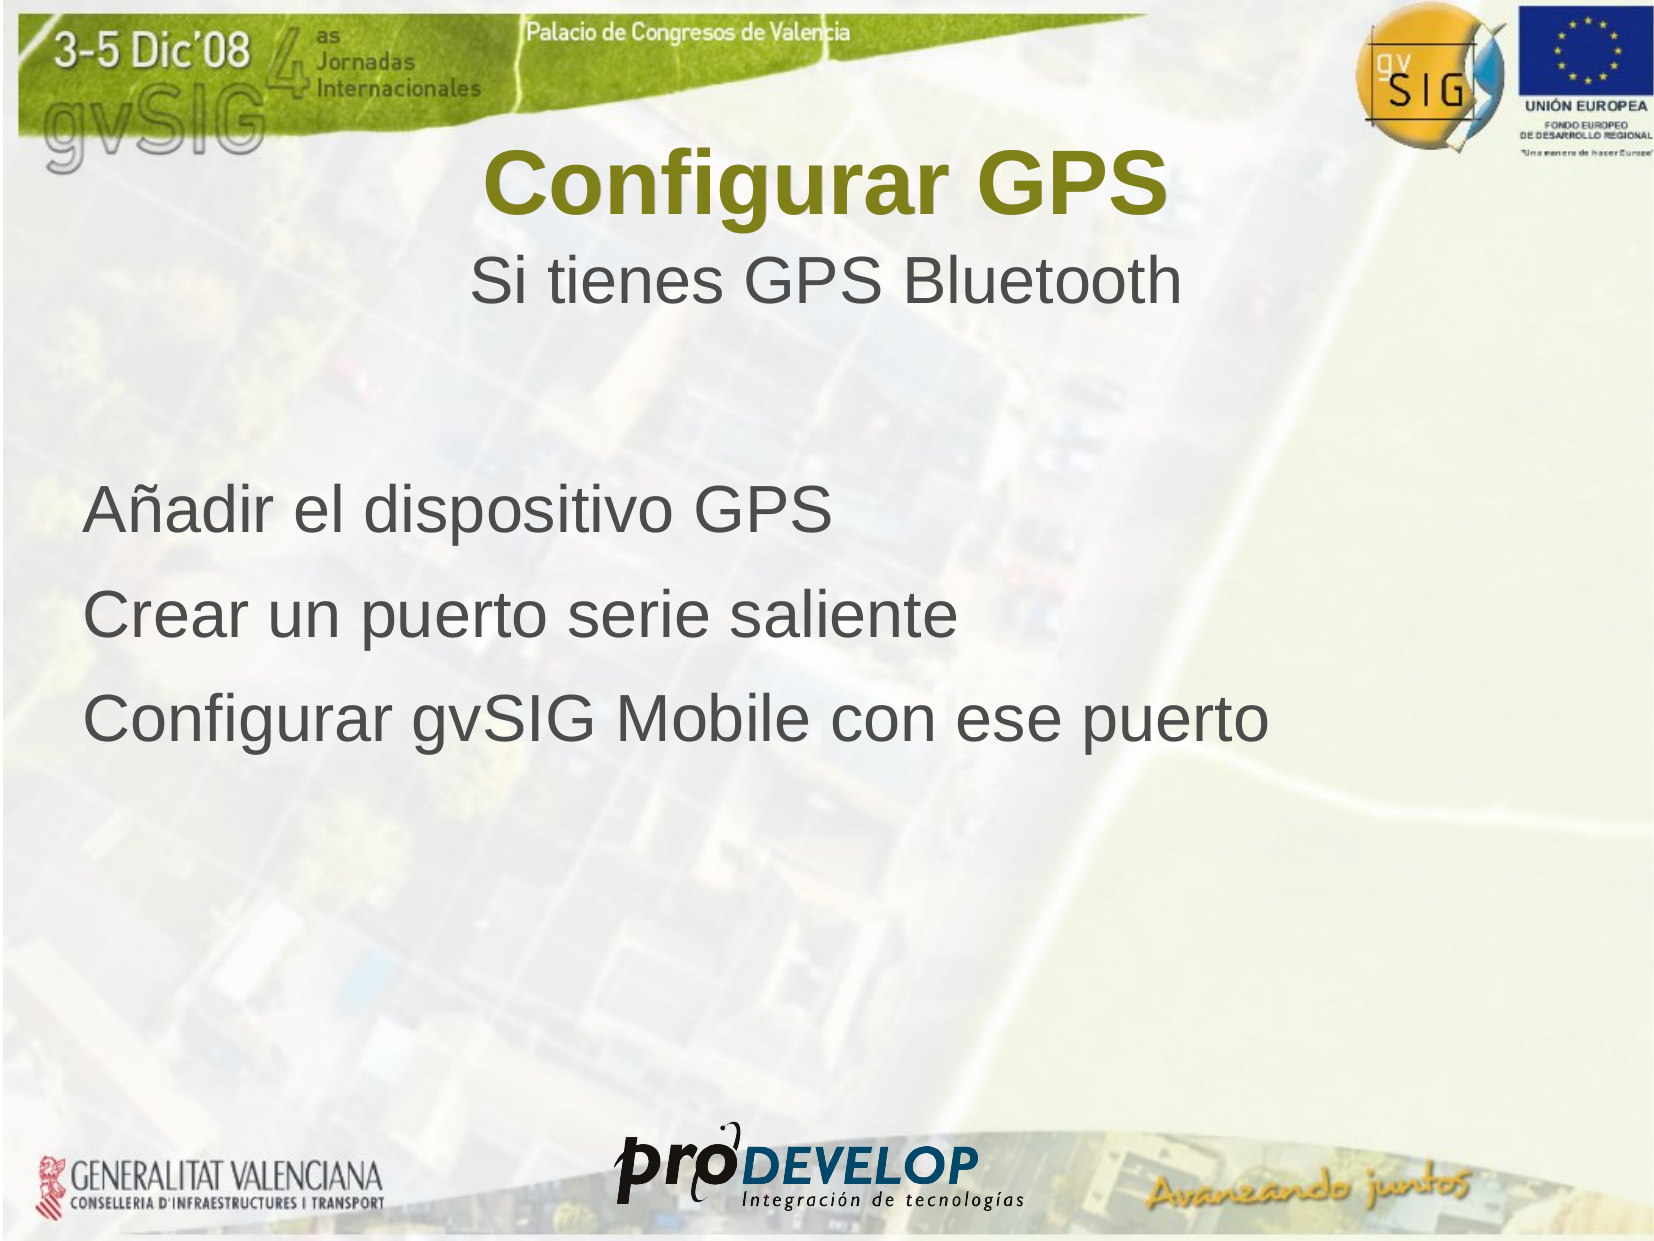

# Configurar GPS
Si tienes GPS Bluetooth
Añadir el dispositivo GPS
Crear un puerto serie saliente
Configurar gvSIG Mobile con ese puerto